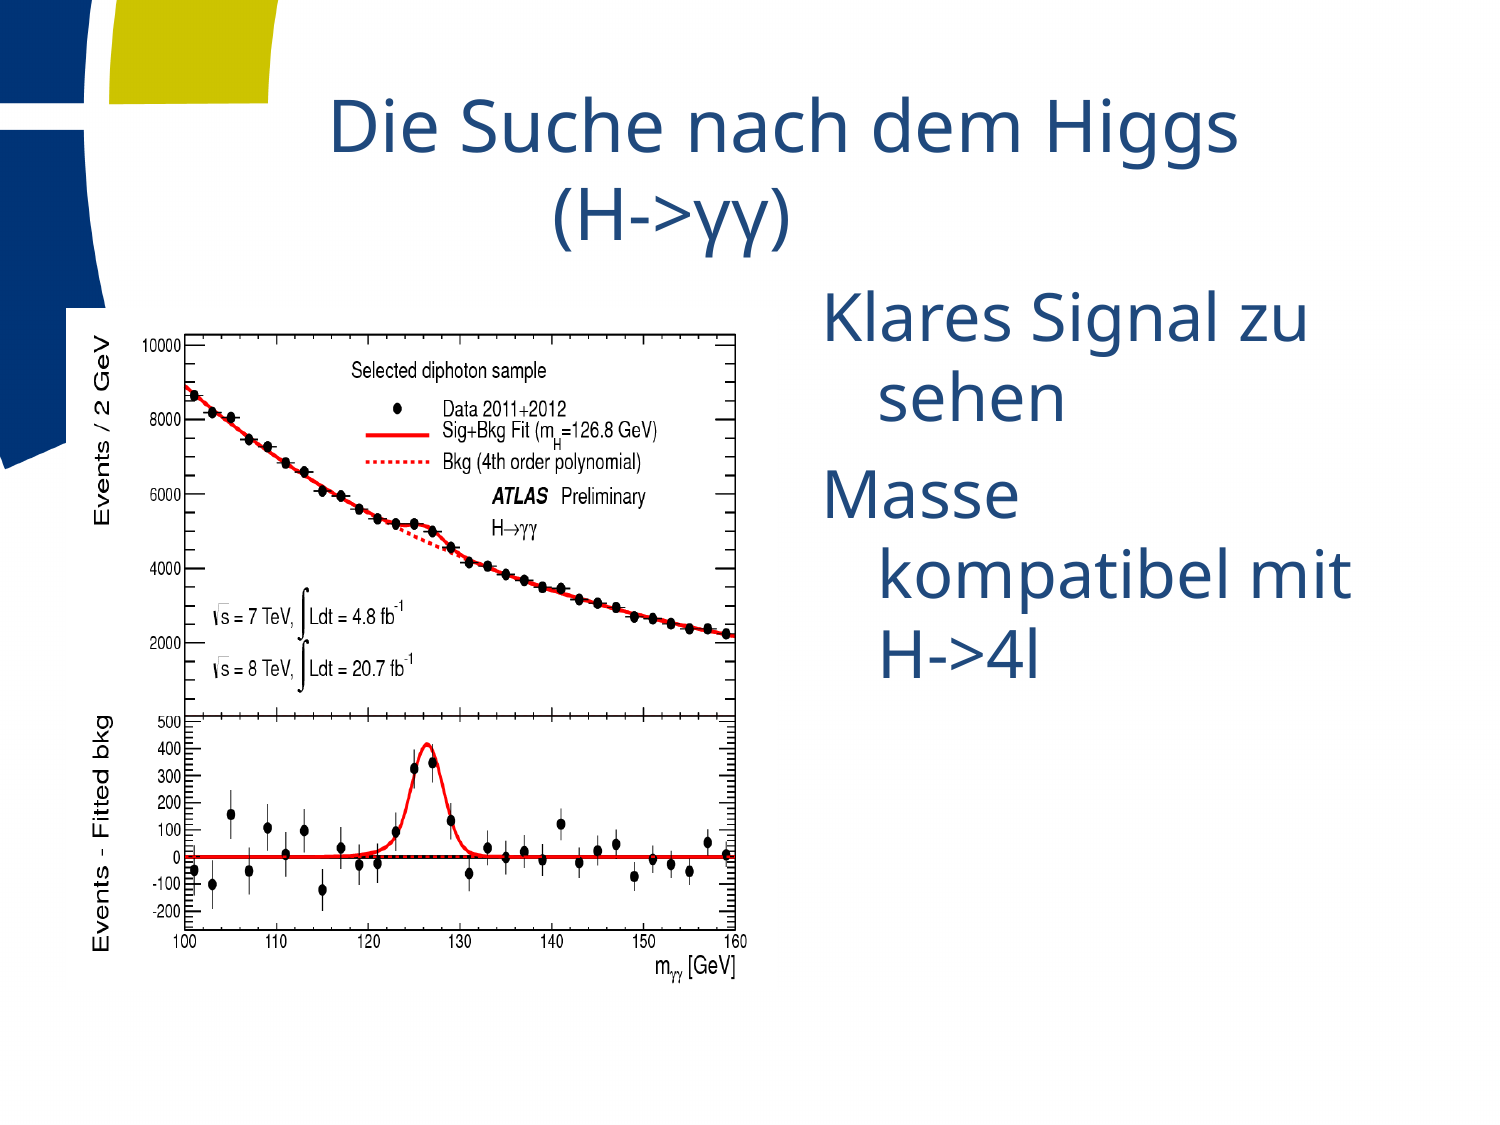

# Die Suche nach dem Higgs (H->γγ)
Klares Signal zu sehen
Masse kompatibel mit H->4l